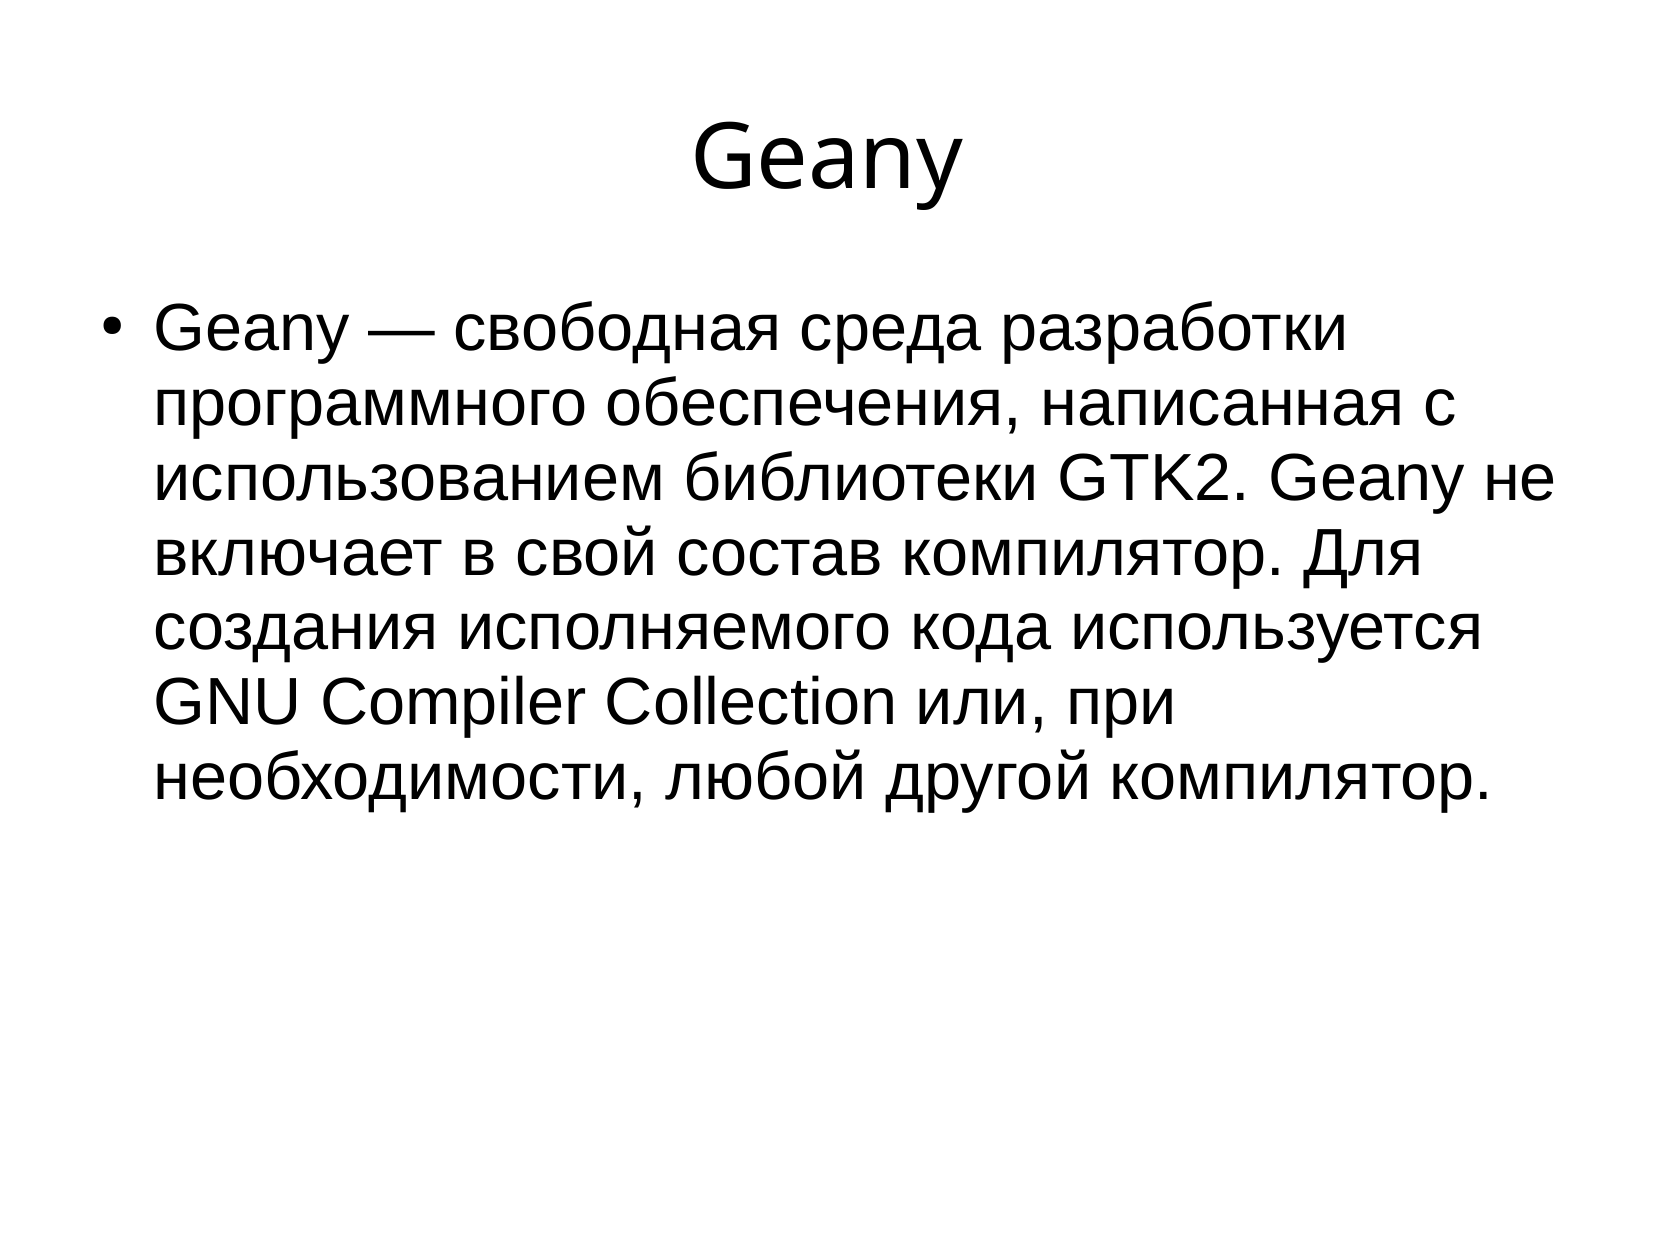

# Geany
Geany — свободная среда разработки программного обеспечения, написанная с использованием библиотеки GTK2. Geany не включает в свой состав компилятор. Для создания исполняемого кода используется GNU Compiler Collection или, при необходимости, любой другой компилятор.